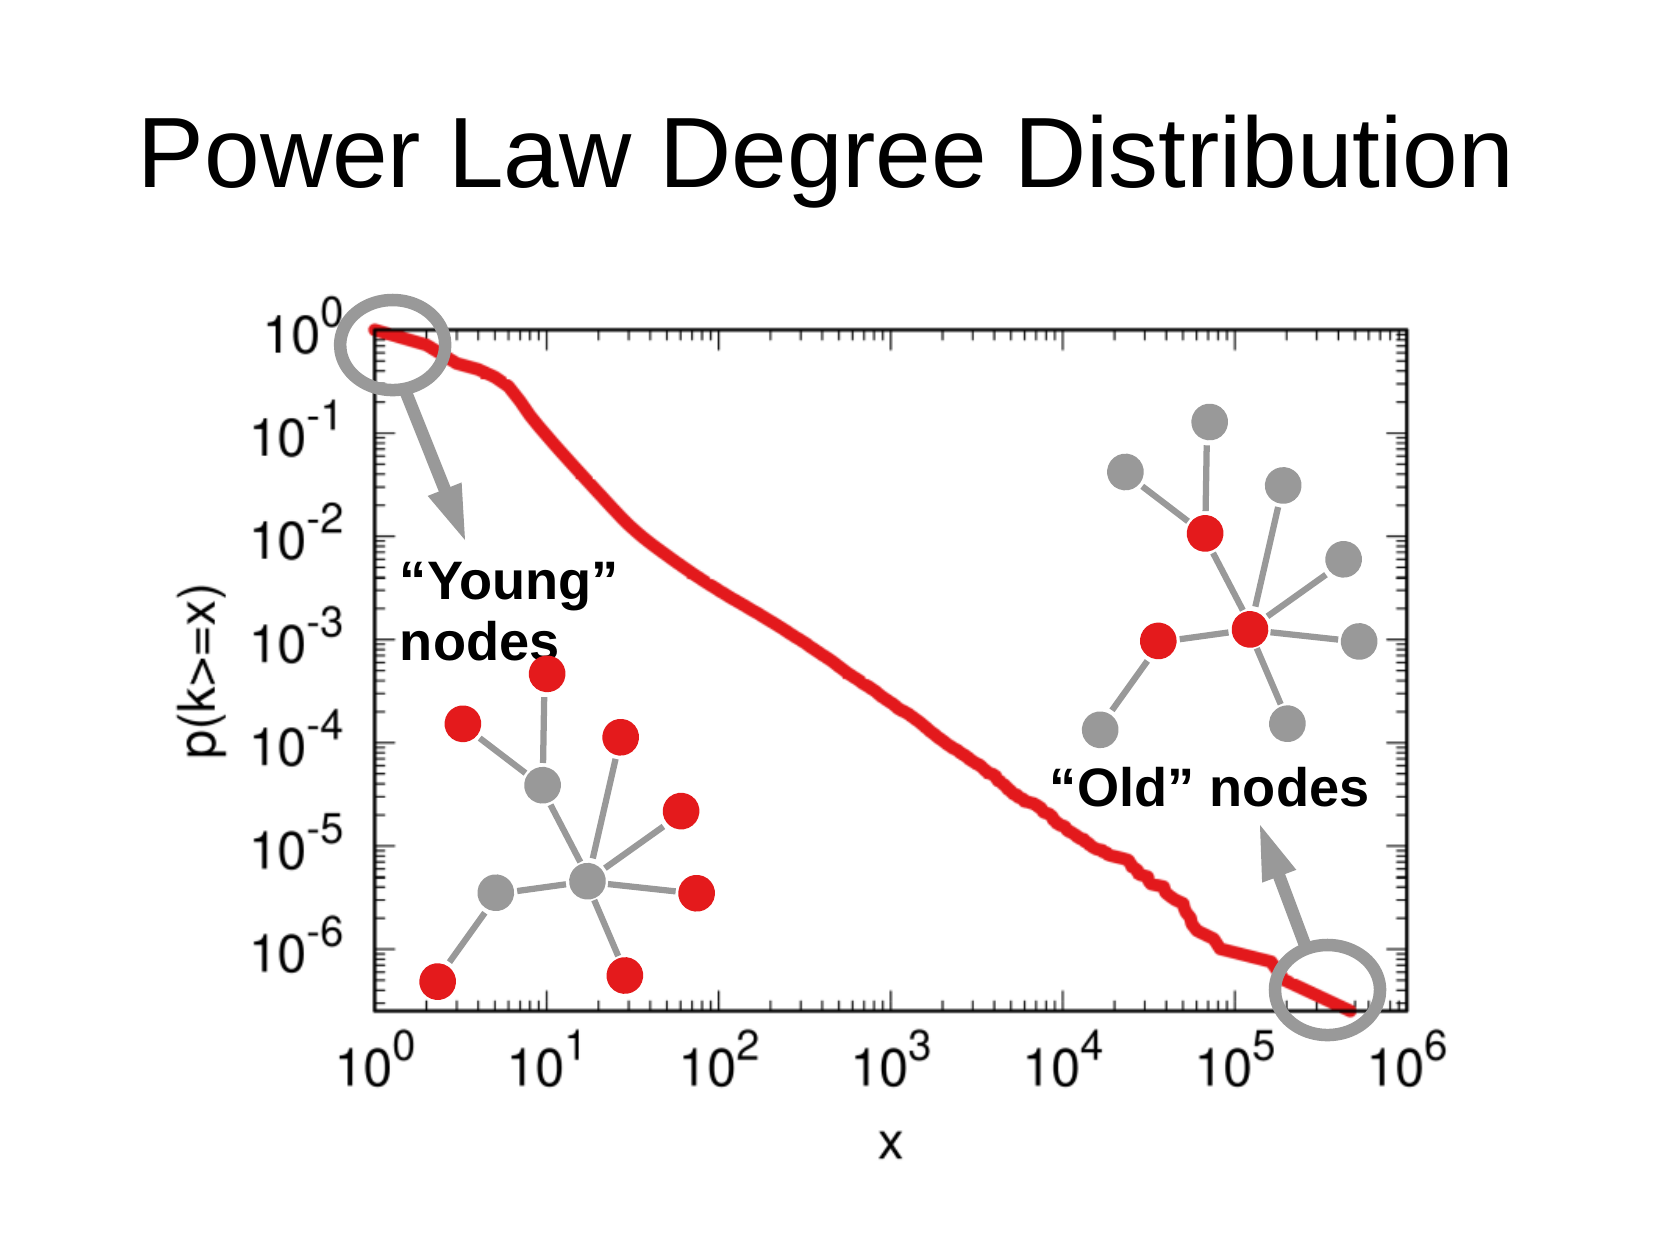

# Power Law Degree Distribution
“Young”
nodes
“Old” nodes